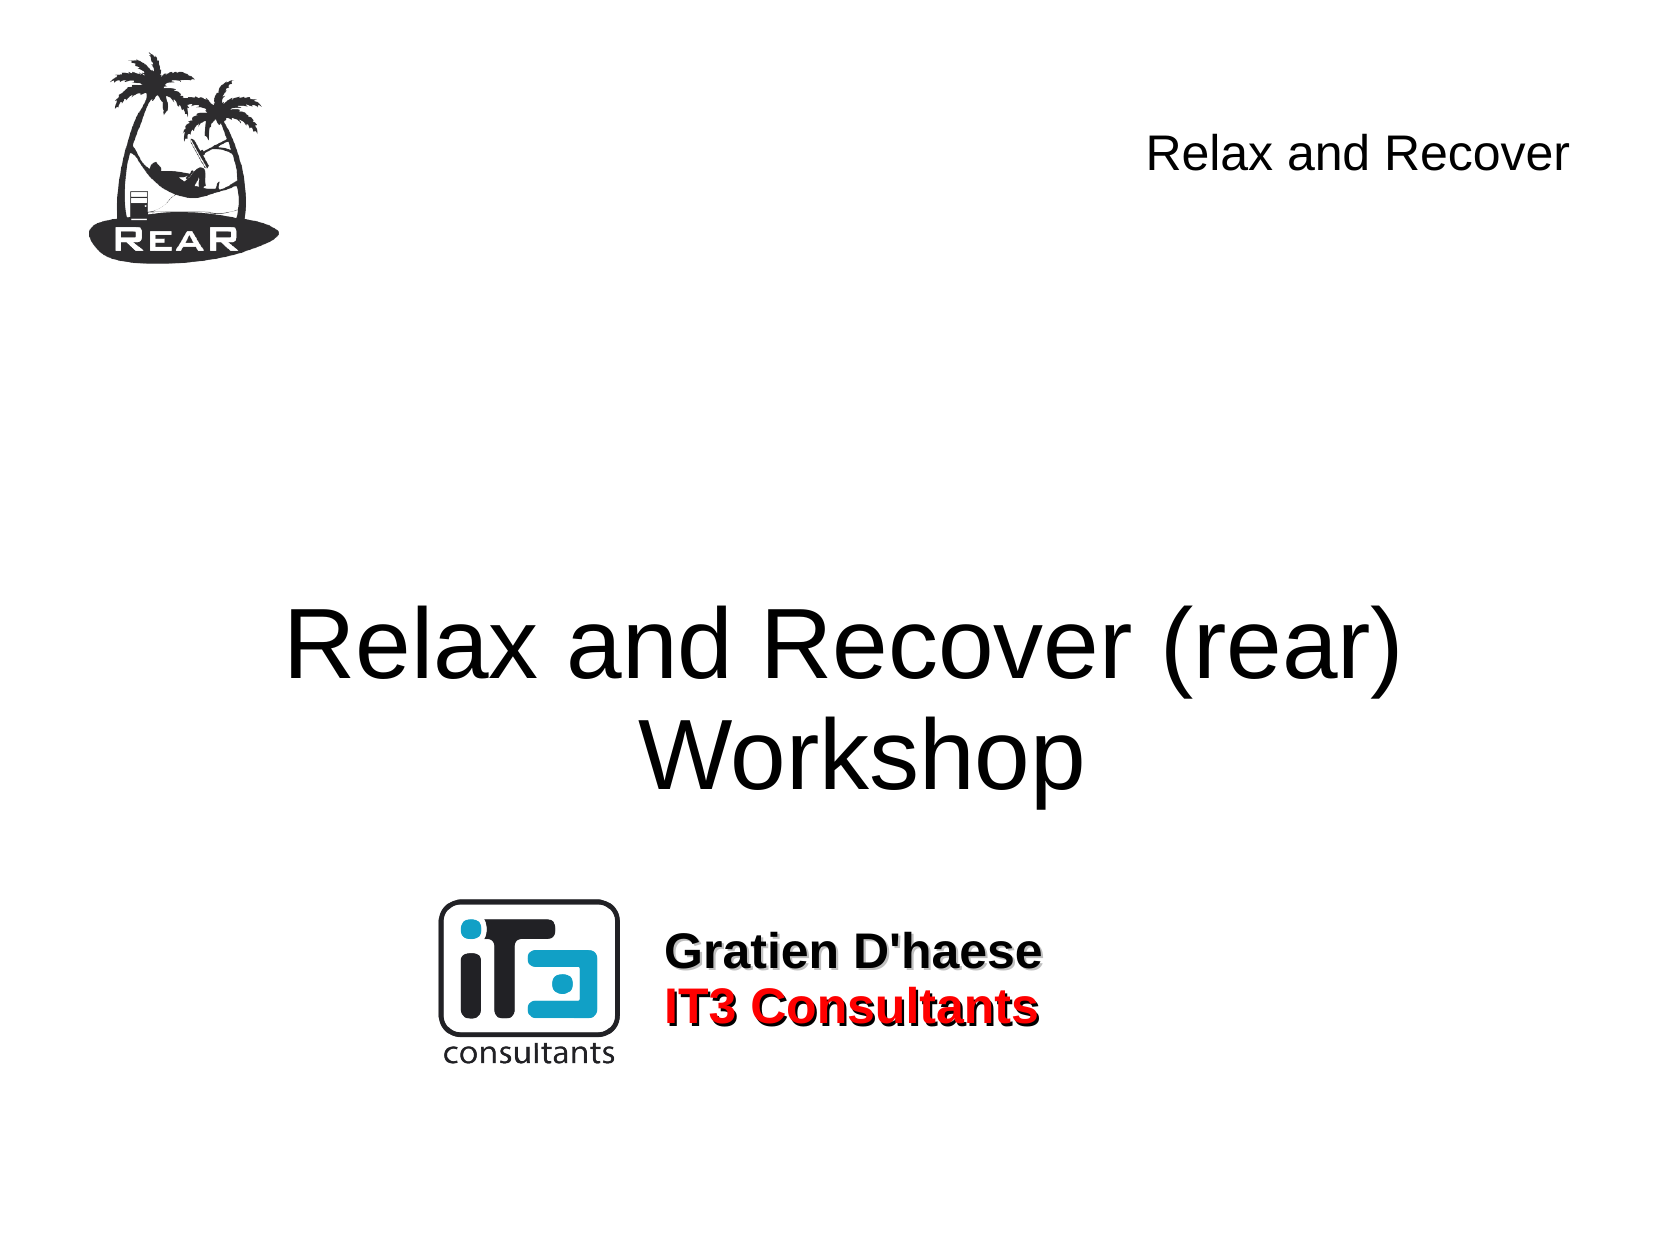

# Relax and Recover
Relax and Recover (rear) Workshop
Gratien D'haese
IT3 Consultants